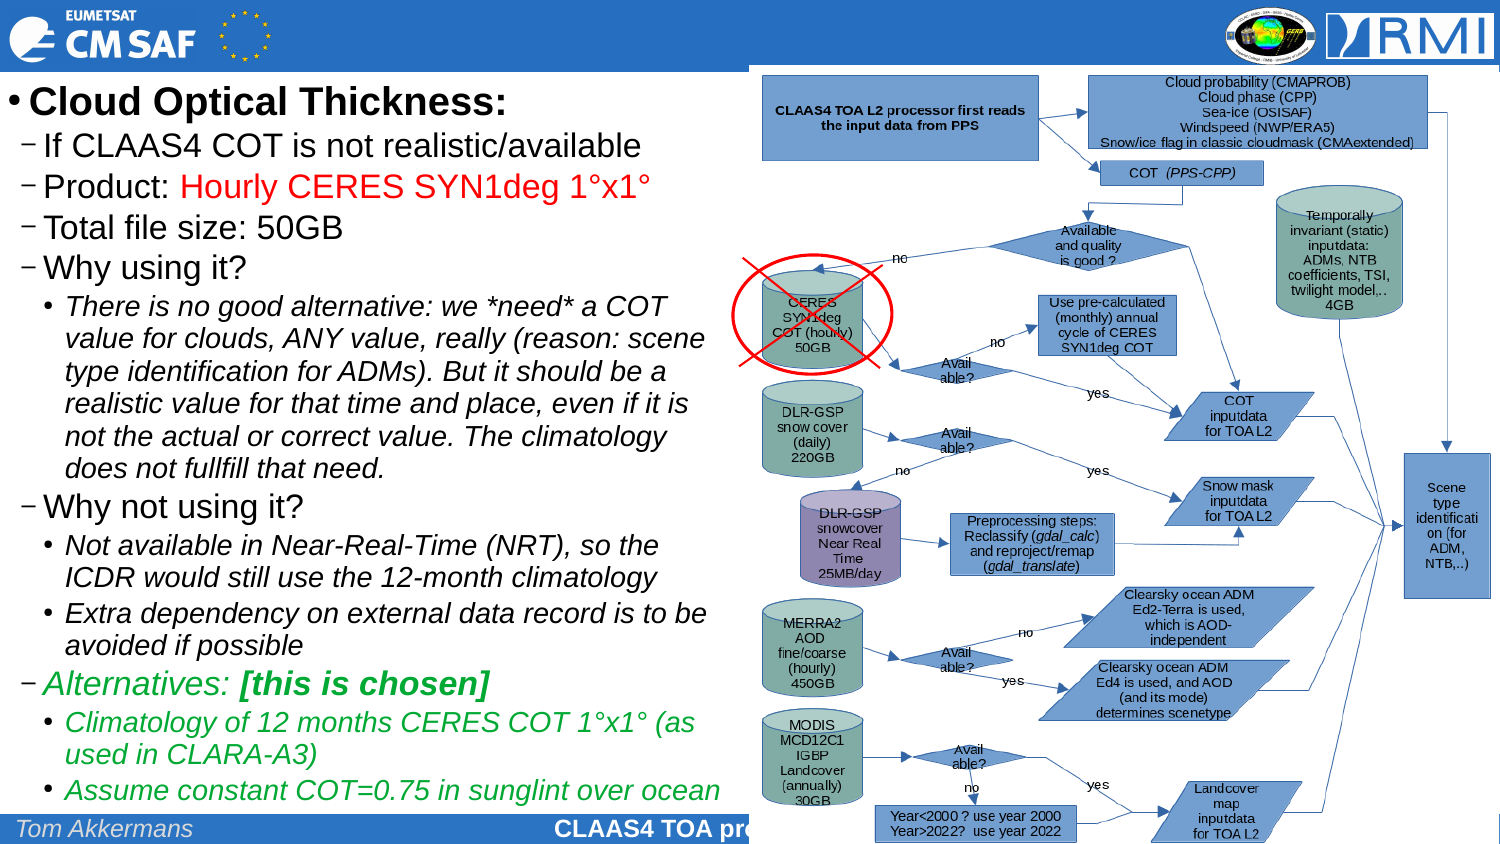

#
Cloud Optical Thickness:
If CLAAS4 COT is not realistic/available
Product: Hourly CERES SYN1deg 1°x1°
Total file size: 50GB
Why using it?
There is no good alternative: we *need* a COT value for clouds, ANY value, really (reason: scene type identification for ADMs). But it should be a realistic value for that time and place, even if it is not the actual or correct value. The climatology does not fullfill that need.
Why not using it?
Not available in Near-Real-Time (NRT), so the ICDR would still use the 12-month climatology
Extra dependency on external data record is to be avoided if possible
Alternatives: [this is chosen]
Climatology of 12 months CERES COT 1°x1° (as used in CLARA-A3)
Assume constant COT=0.75 in sunglint over ocean